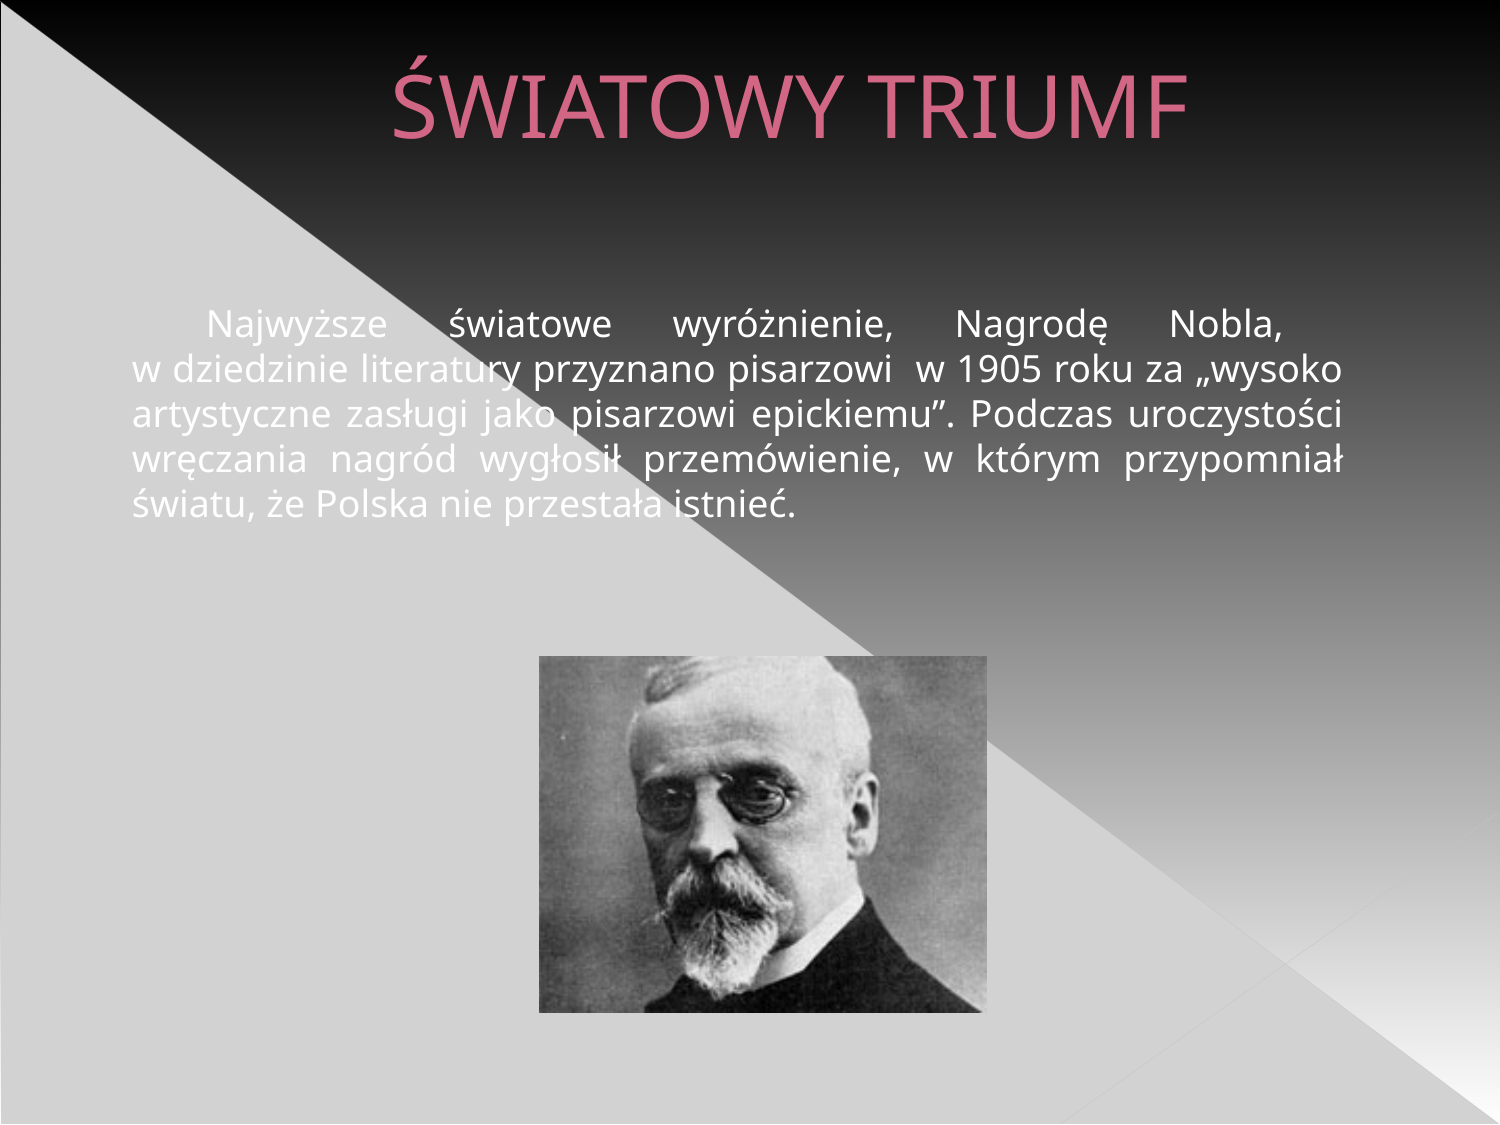

# ŚWIATOWY TRIUMF
	Najwyższe światowe wyróżnienie, Nagrodę Nobla,
w dziedzinie literatury przyznano pisarzowi w 1905 roku za „wysoko artystyczne zasługi jako pisarzowi epickiemu”. Podczas uroczystości wręczania nagród wygłosił przemówienie, w którym przypomniał światu, że Polska nie przestała istnieć.